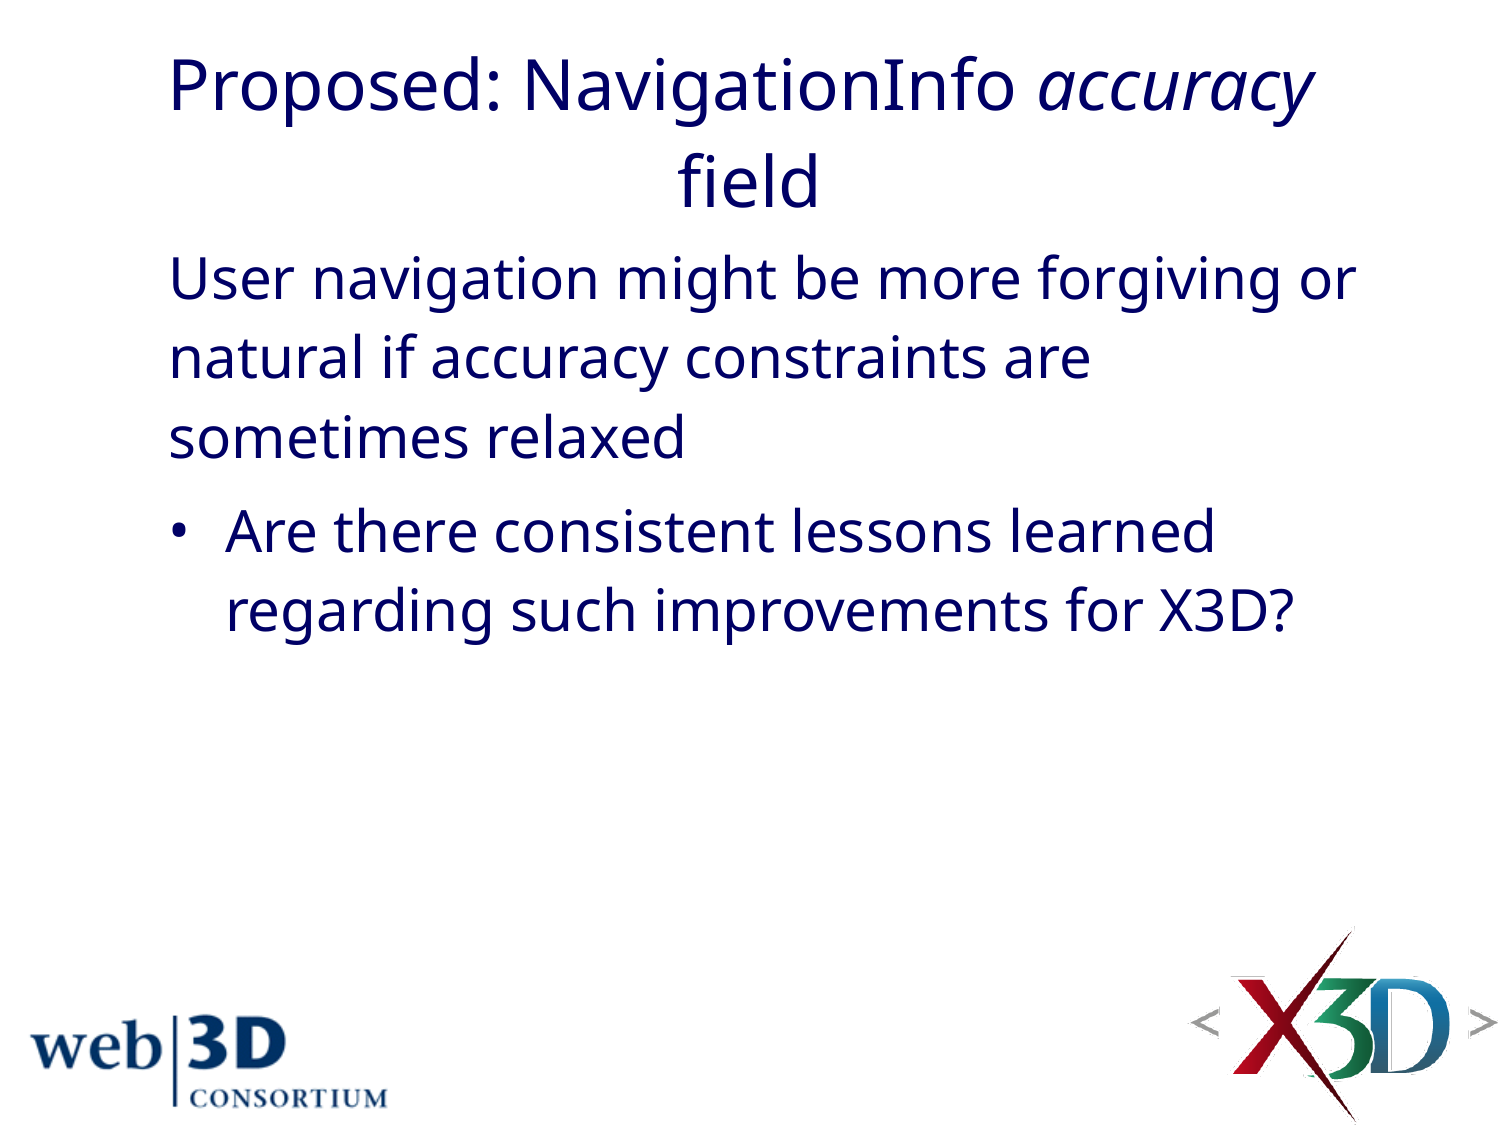

# Proposed: NavigationInfo accuracy field
User navigation might be more forgiving or natural if accuracy constraints are sometimes relaxed
Are there consistent lessons learned regarding such improvements for X3D?